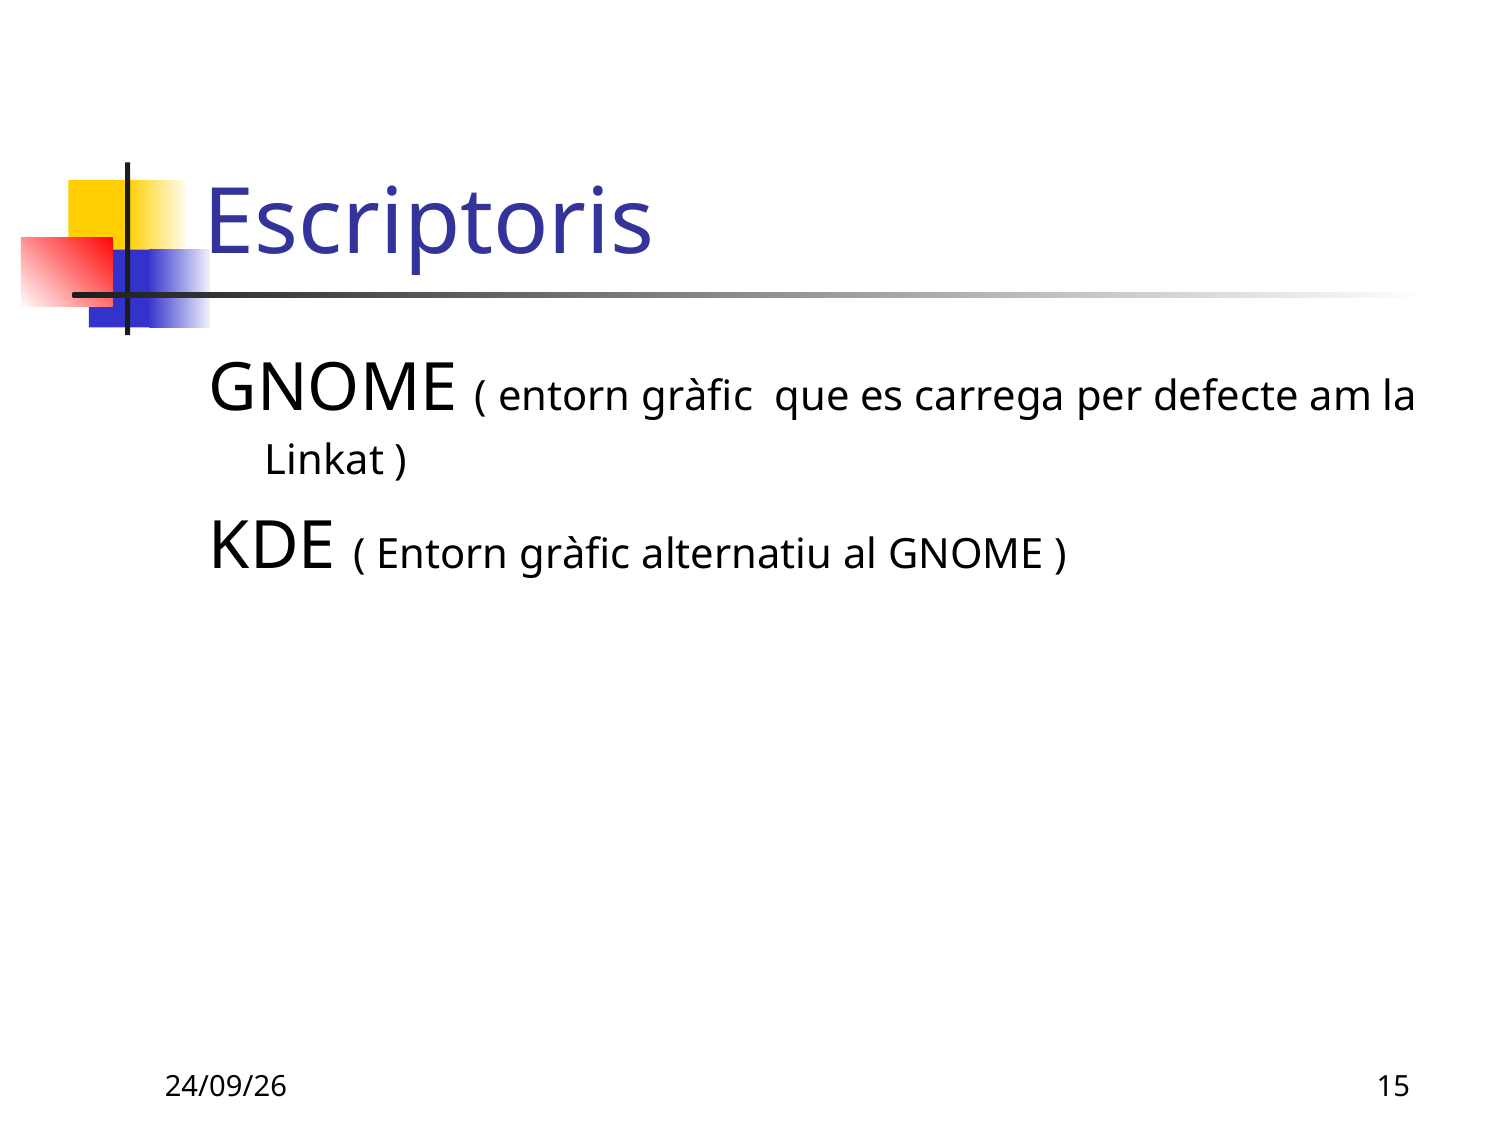

# Escriptoris
GNOME ( entorn gràfic que es carrega per defecte am la Linkat )
KDE ( Entorn gràfic alternatiu al GNOME )
15